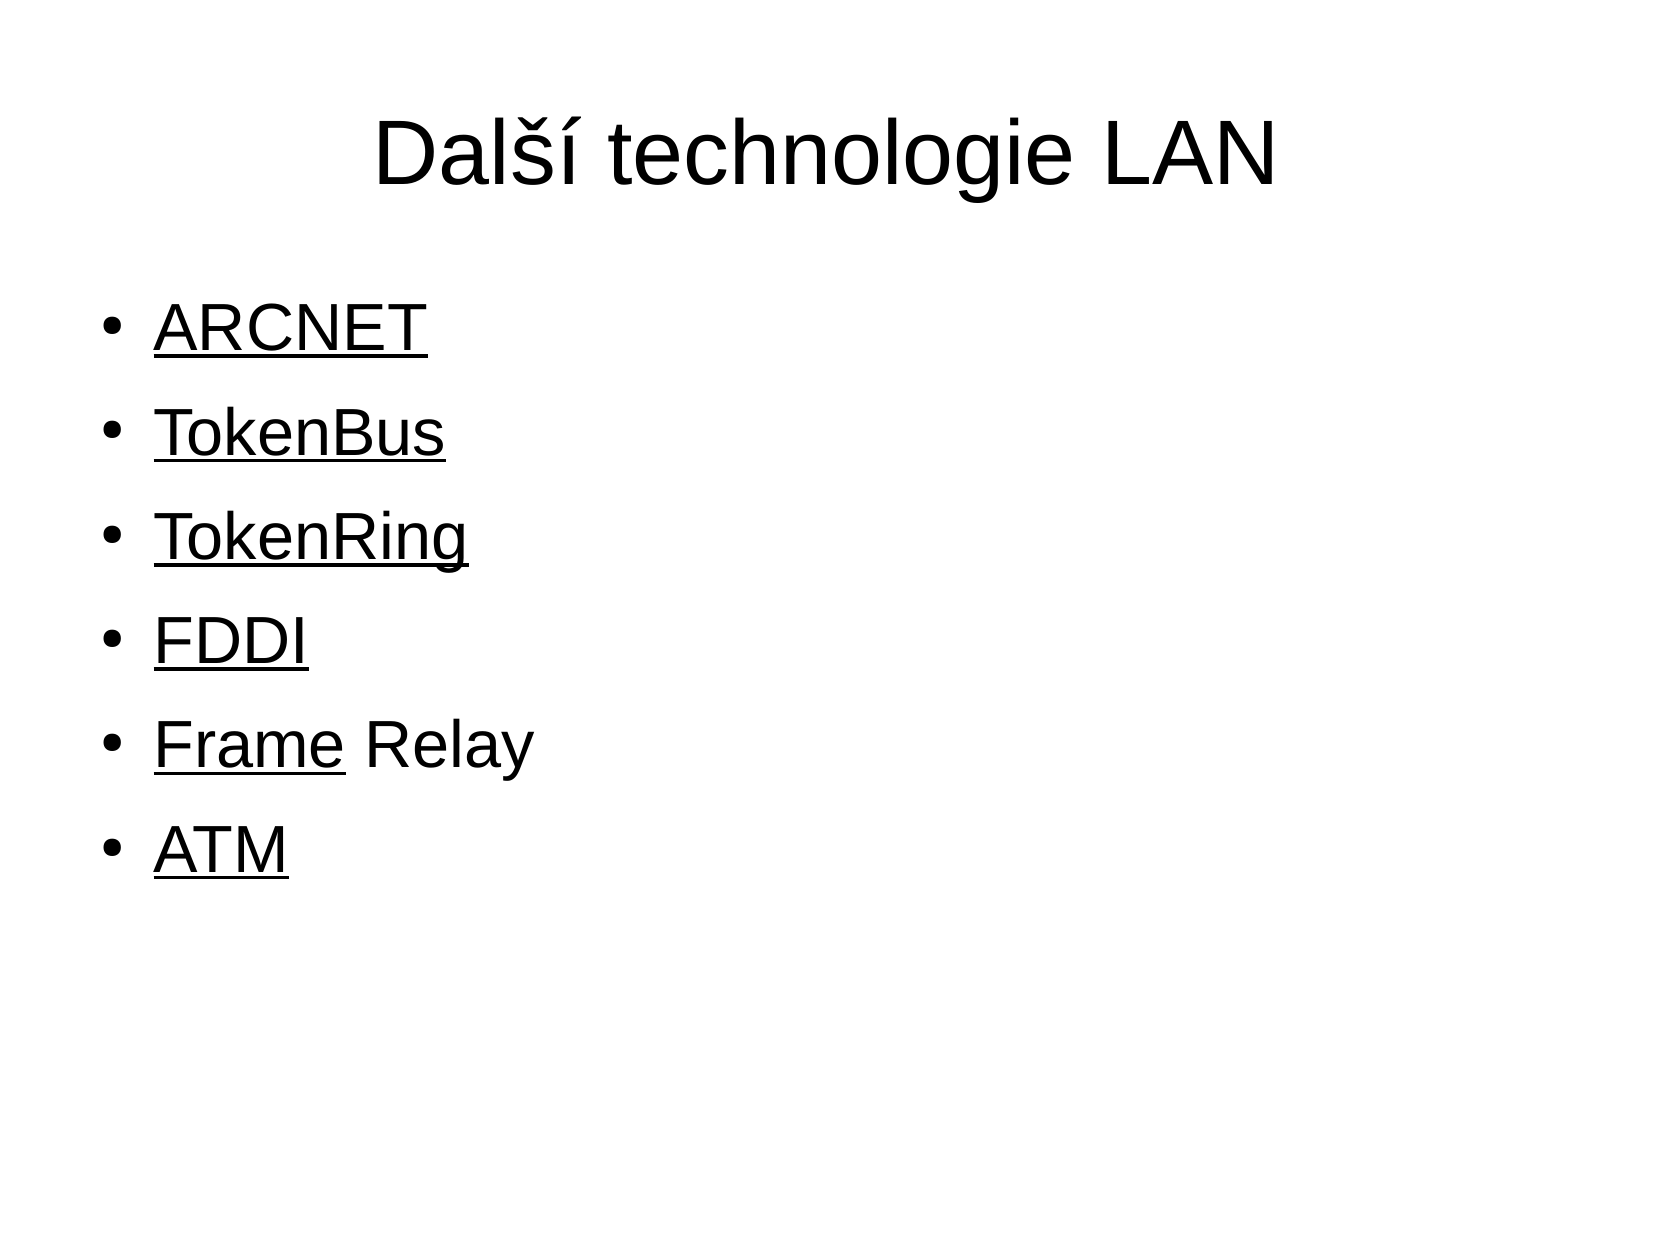

# Další technologie LAN
ARCNET
TokenBus
TokenRing
FDDI
Frame Relay
ATM